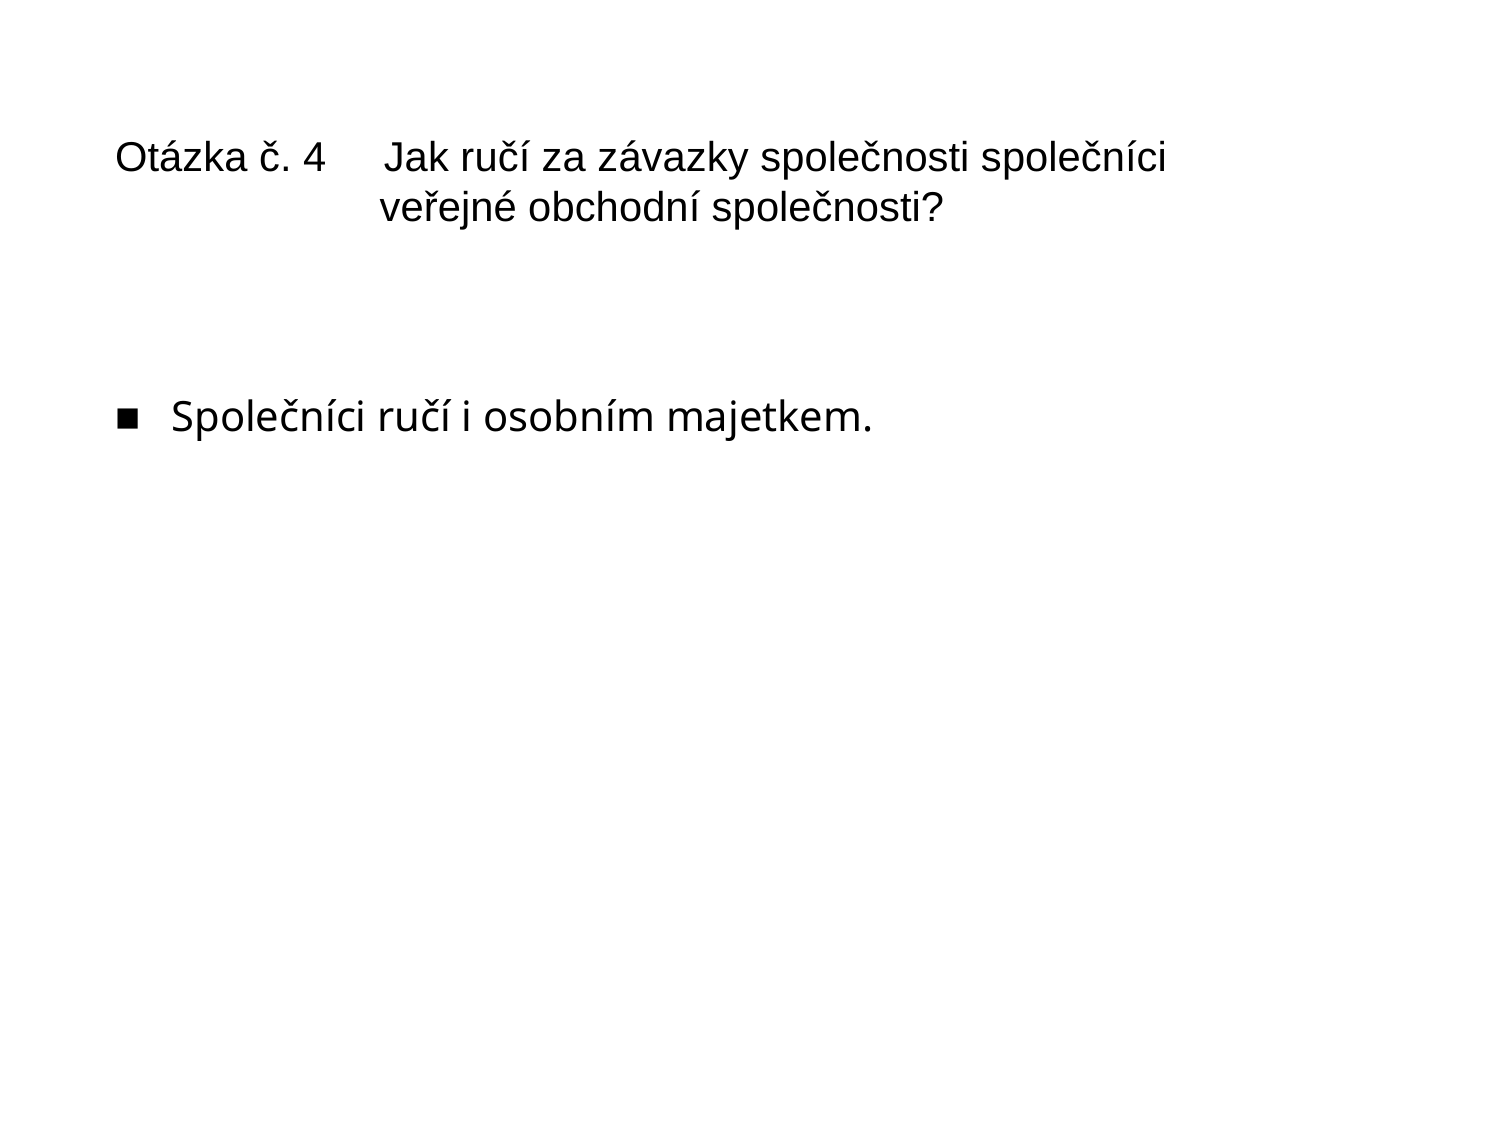

# Otázka č. 4 Jak ručí za závazky společnosti společníci veřejné obchodní společnosti?
■	Společníci ručí i osobním majetkem.